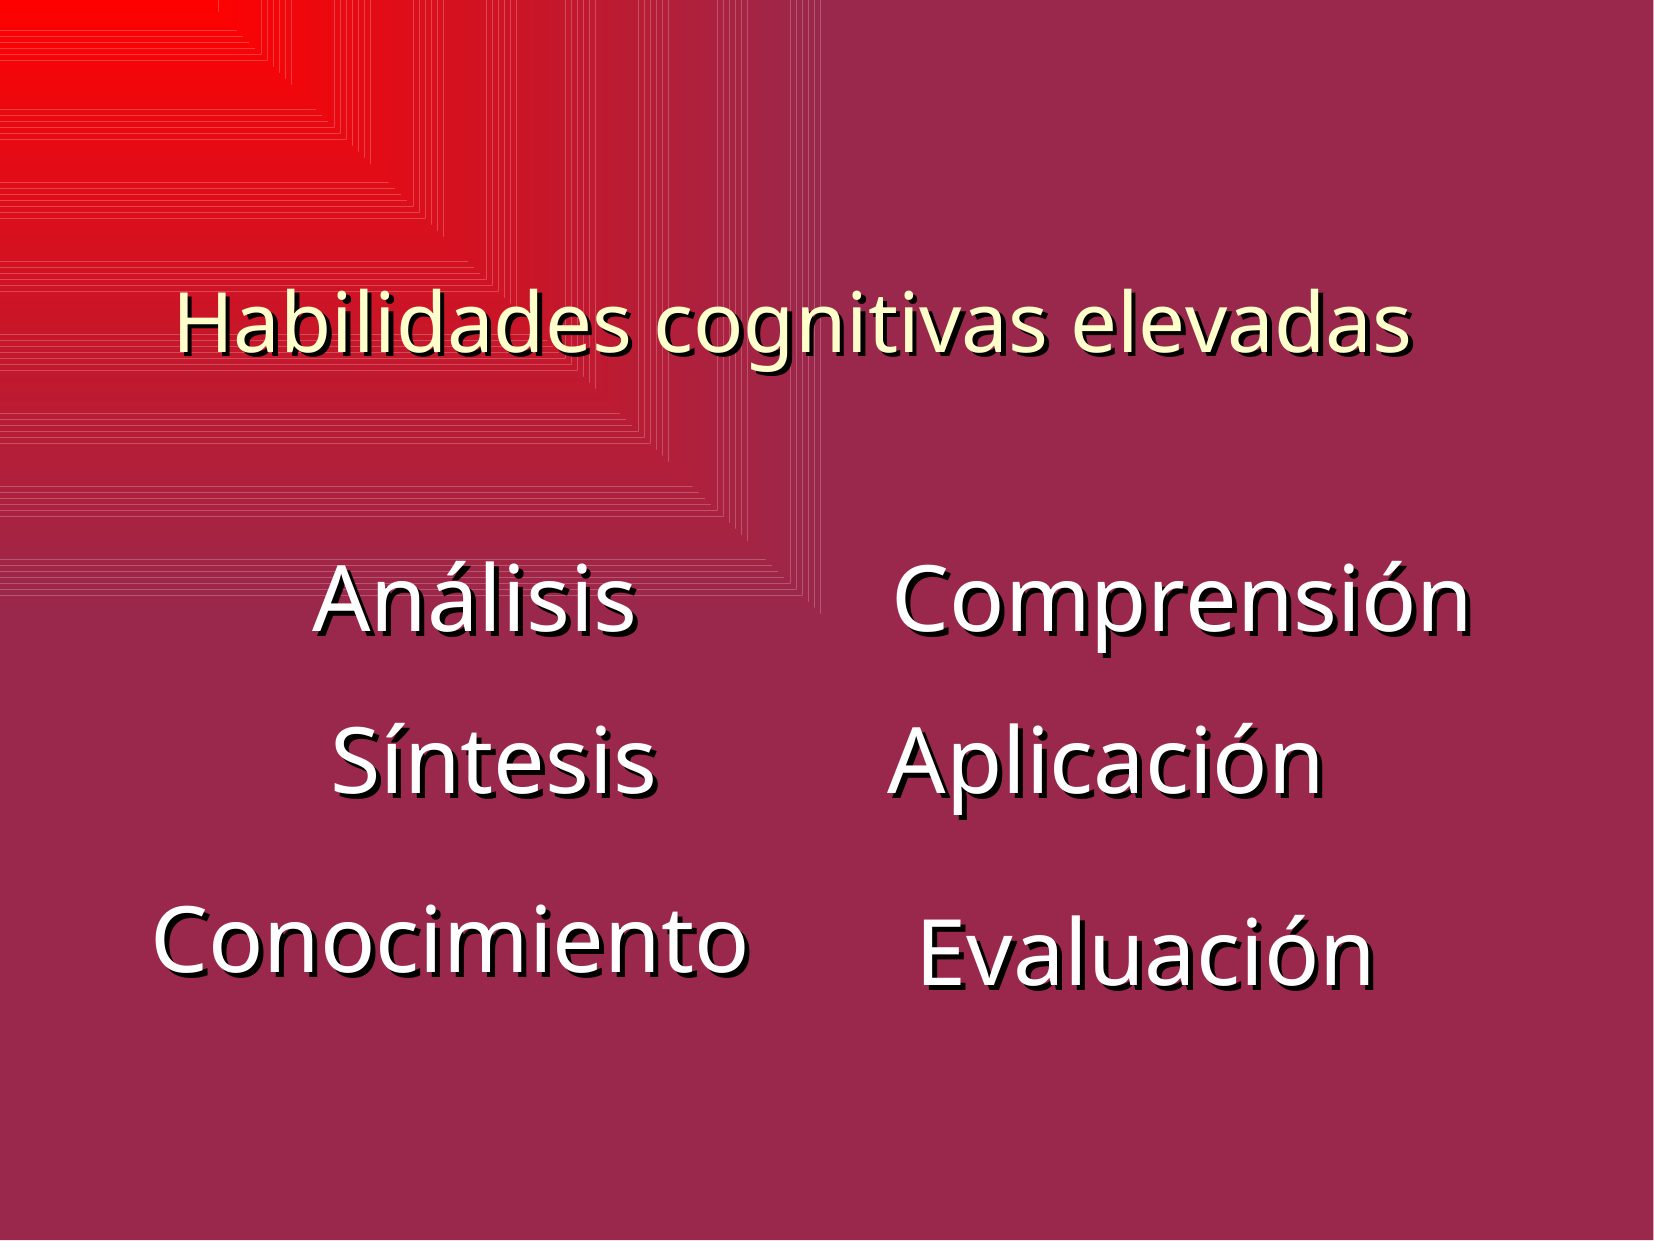

Habilidades cognitivas elevadas
Análisis
Comprensión
Síntesis
Aplicación
Conocimiento
Evaluación